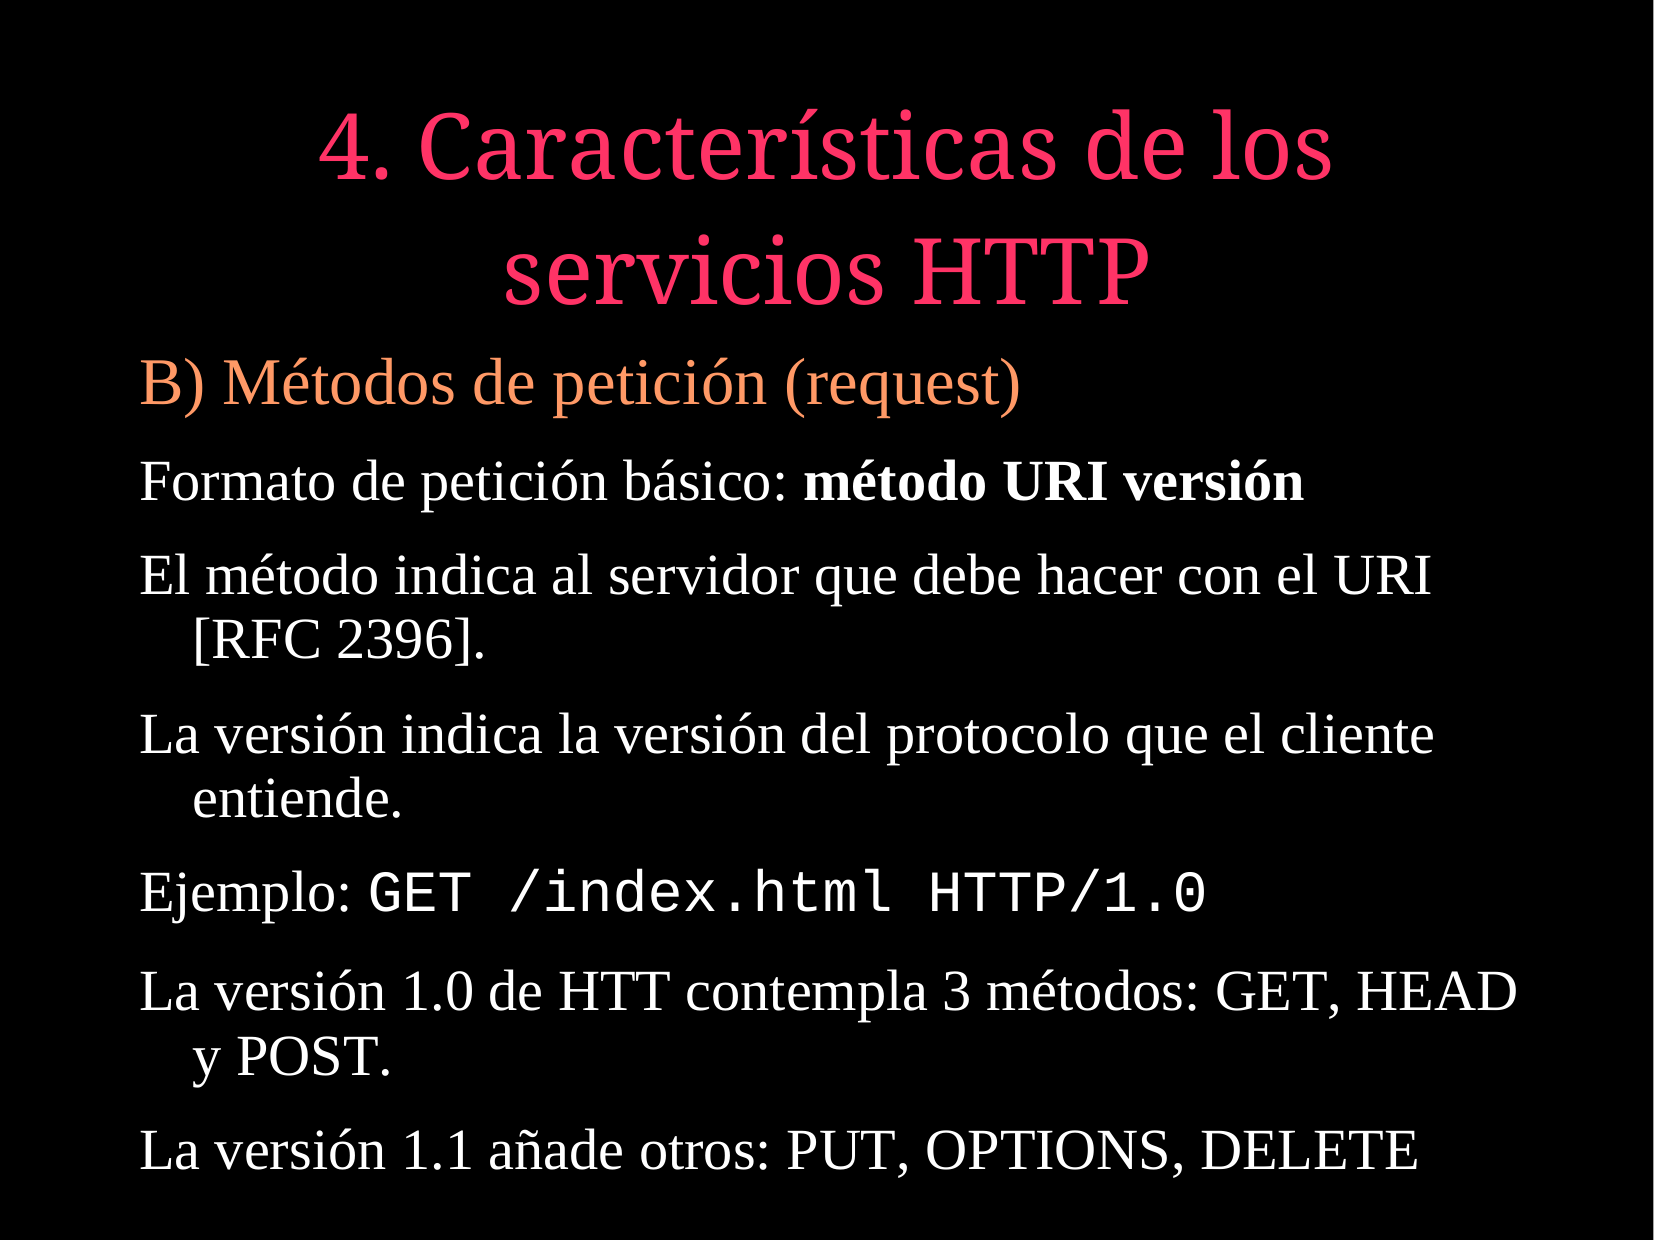

# 4. Características de los servicios HTTP
B) Métodos de petición (request)
Formato de petición básico: método URI versión
El método indica al servidor que debe hacer con el URI [RFC 2396].
La versión indica la versión del protocolo que el cliente entiende.
Ejemplo: GET /index.html HTTP/1.0
La versión 1.0 de HTT contempla 3 métodos: GET, HEAD y POST.
La versión 1.1 añade otros: PUT, OPTIONS, DELETE